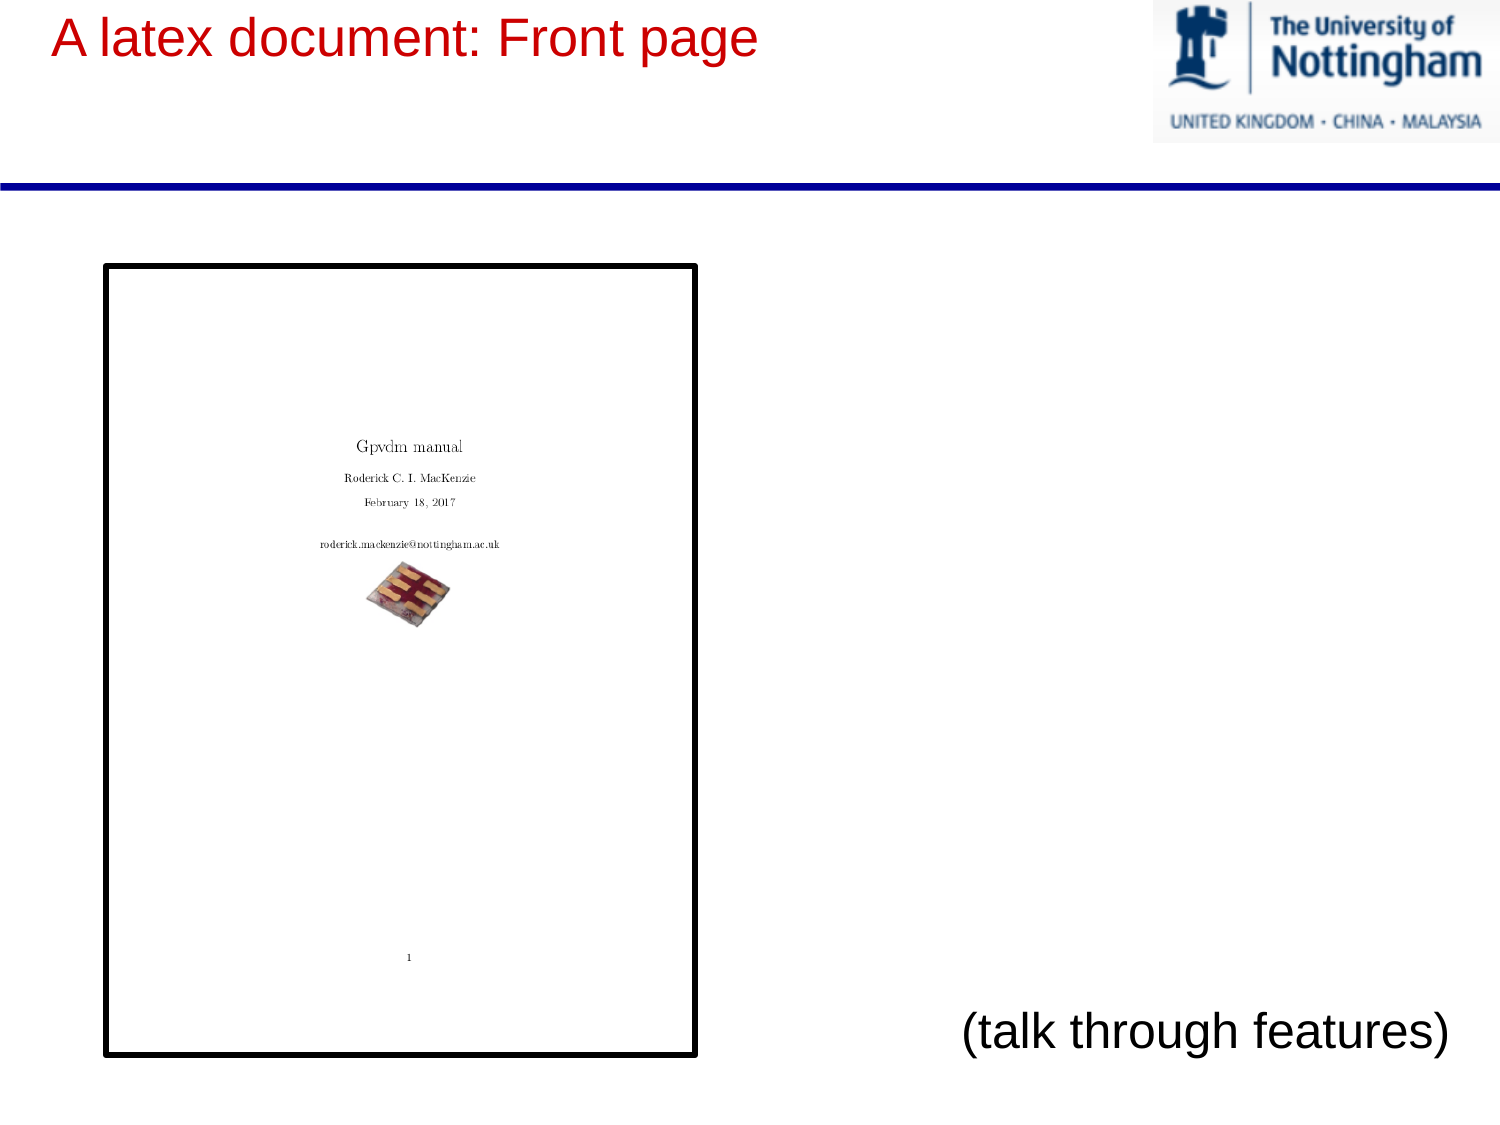

A latex document: Front page
(talk through features)